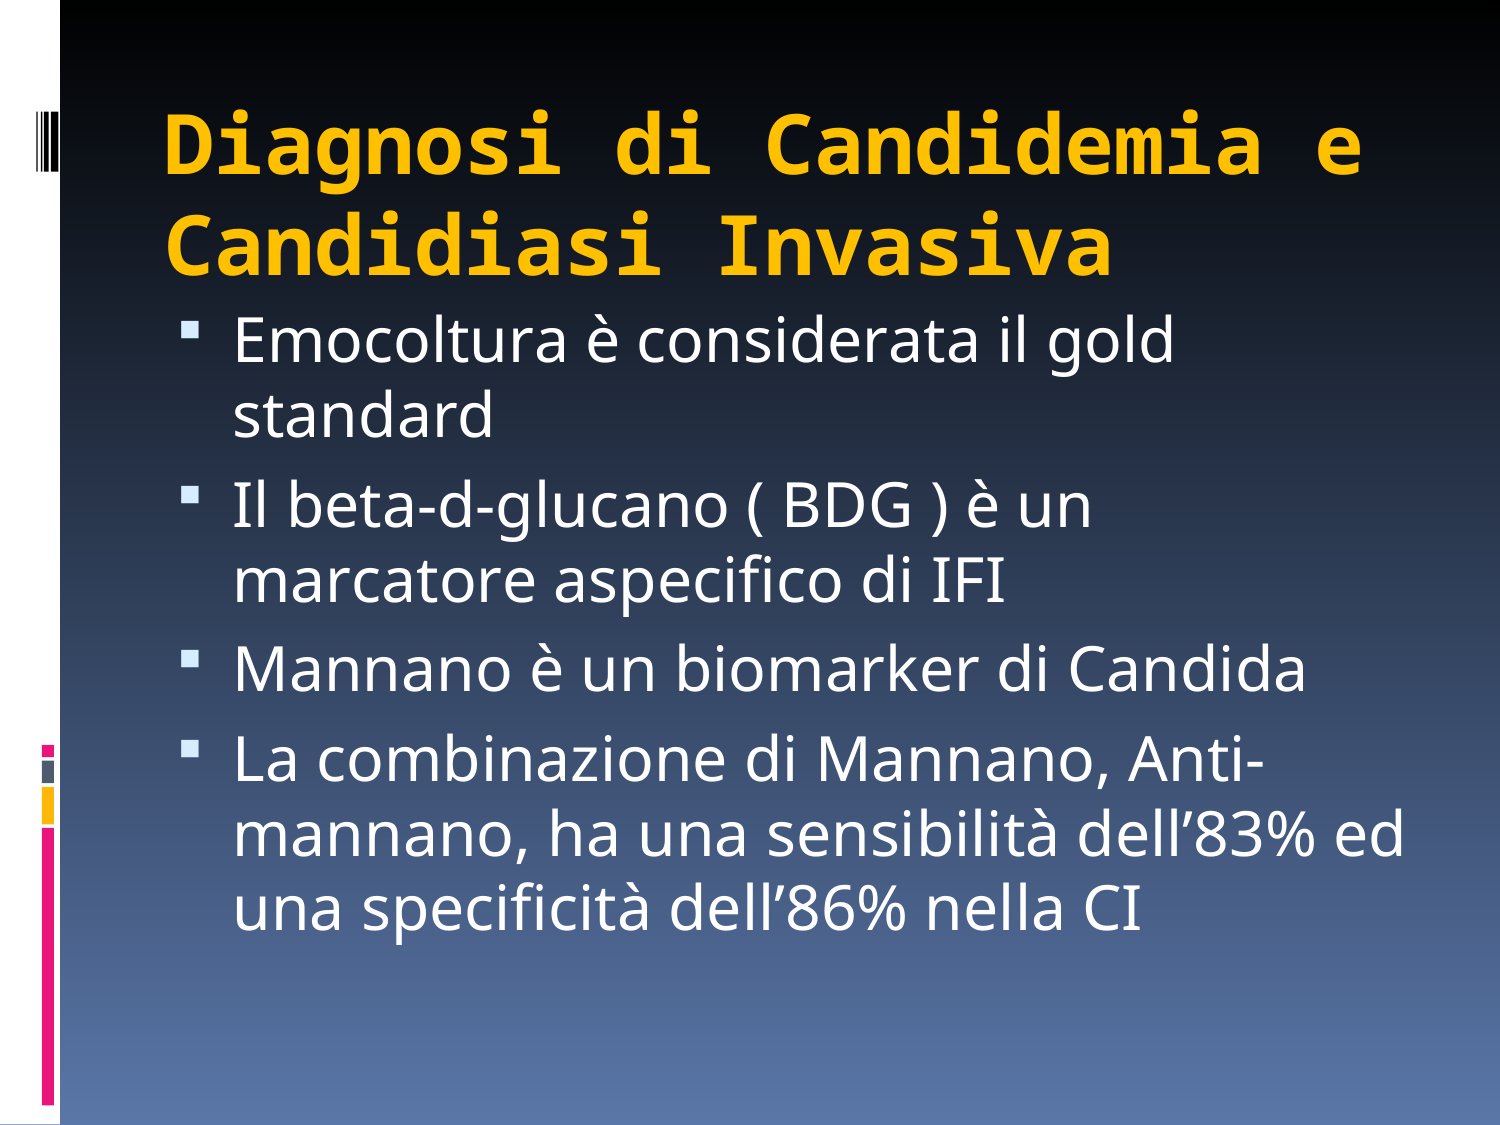

# Diagnosi di Candidemia e Candidiasi Invasiva
Emocoltura è considerata il gold standard
Il beta-d-glucano ( BDG ) è un marcatore aspecifico di IFI
Mannano è un biomarker di Candida
La combinazione di Mannano, Anti-mannano, ha una sensibilità dell’83% ed una specificità dell’86% nella CI